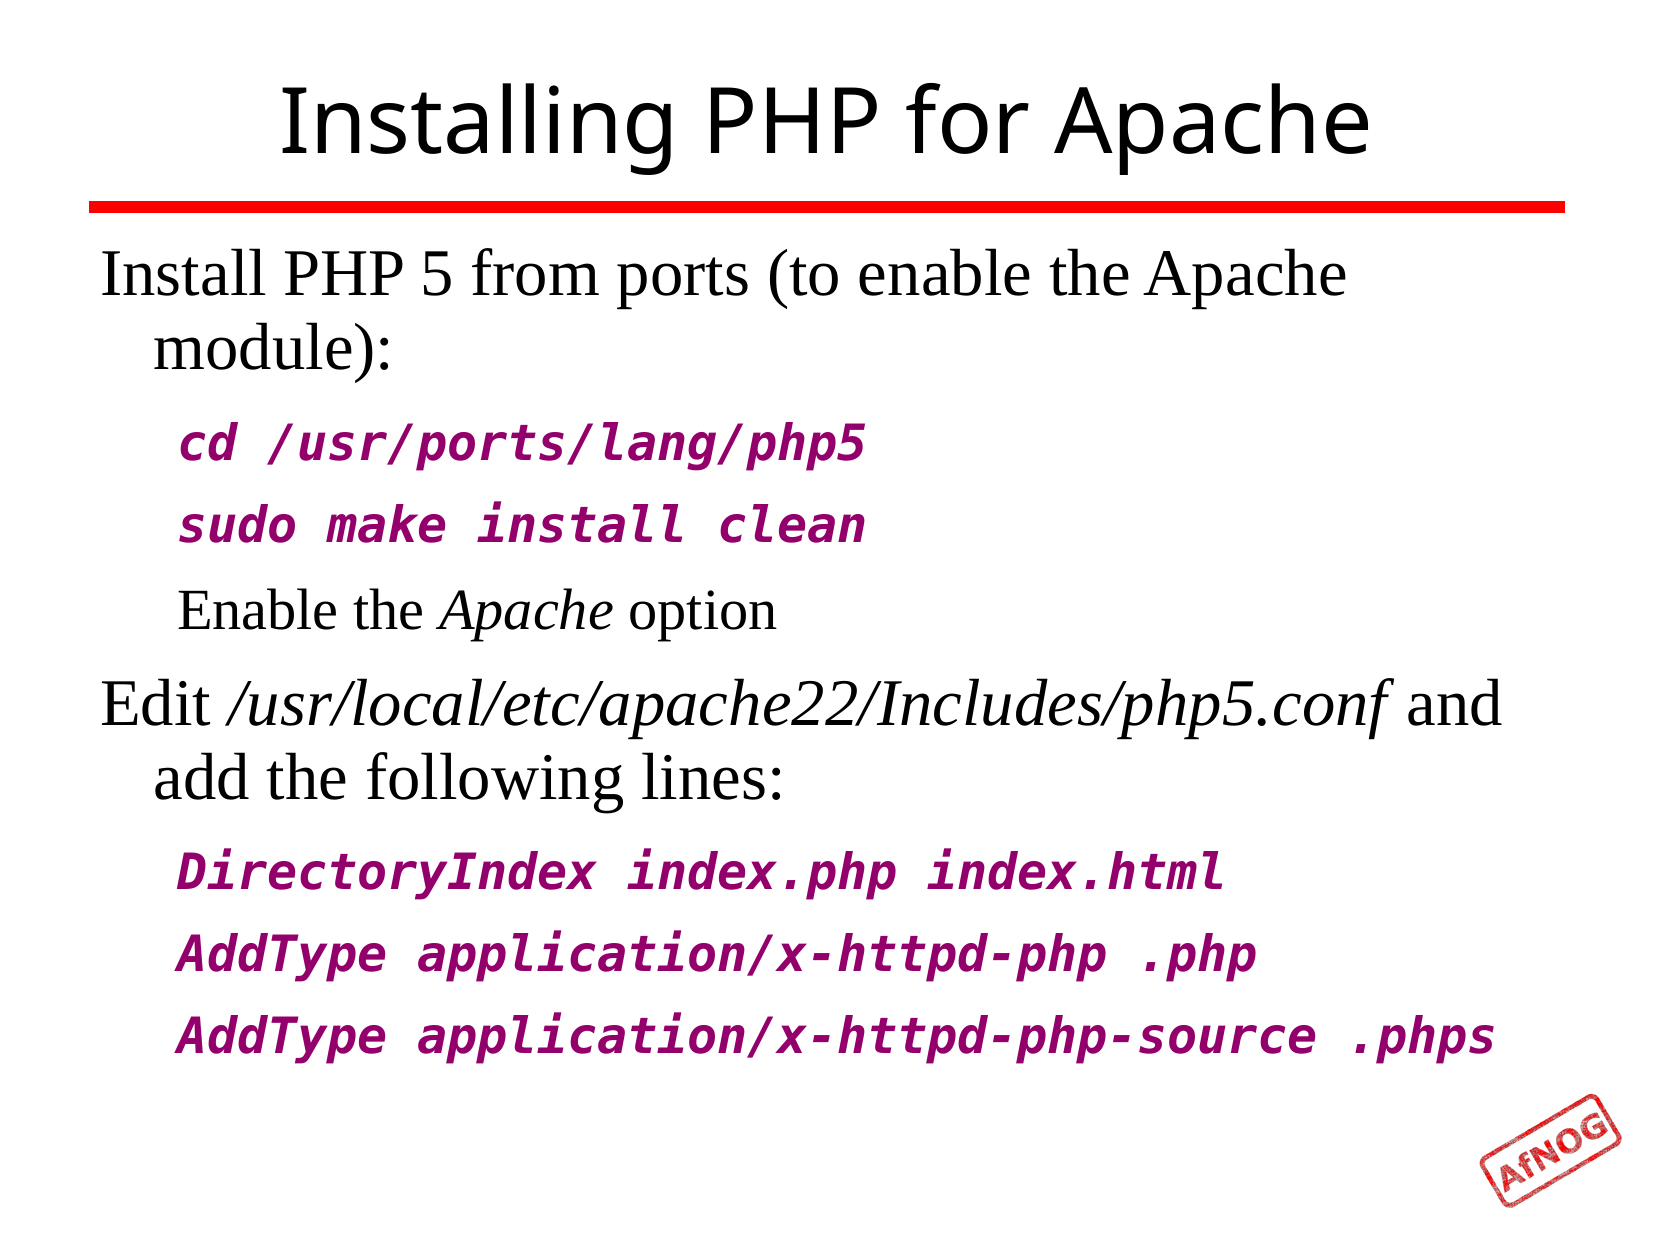

# Installing PHP for Apache
Install PHP 5 from ports (to enable the Apache module):
cd /usr/ports/lang/php5
sudo make install clean
Enable the Apache option
Edit /usr/local/etc/apache22/Includes/php5.conf and add the following lines:
DirectoryIndex index.php index.html
AddType application/x-httpd-php .php
AddType application/x-httpd-php-source .phps